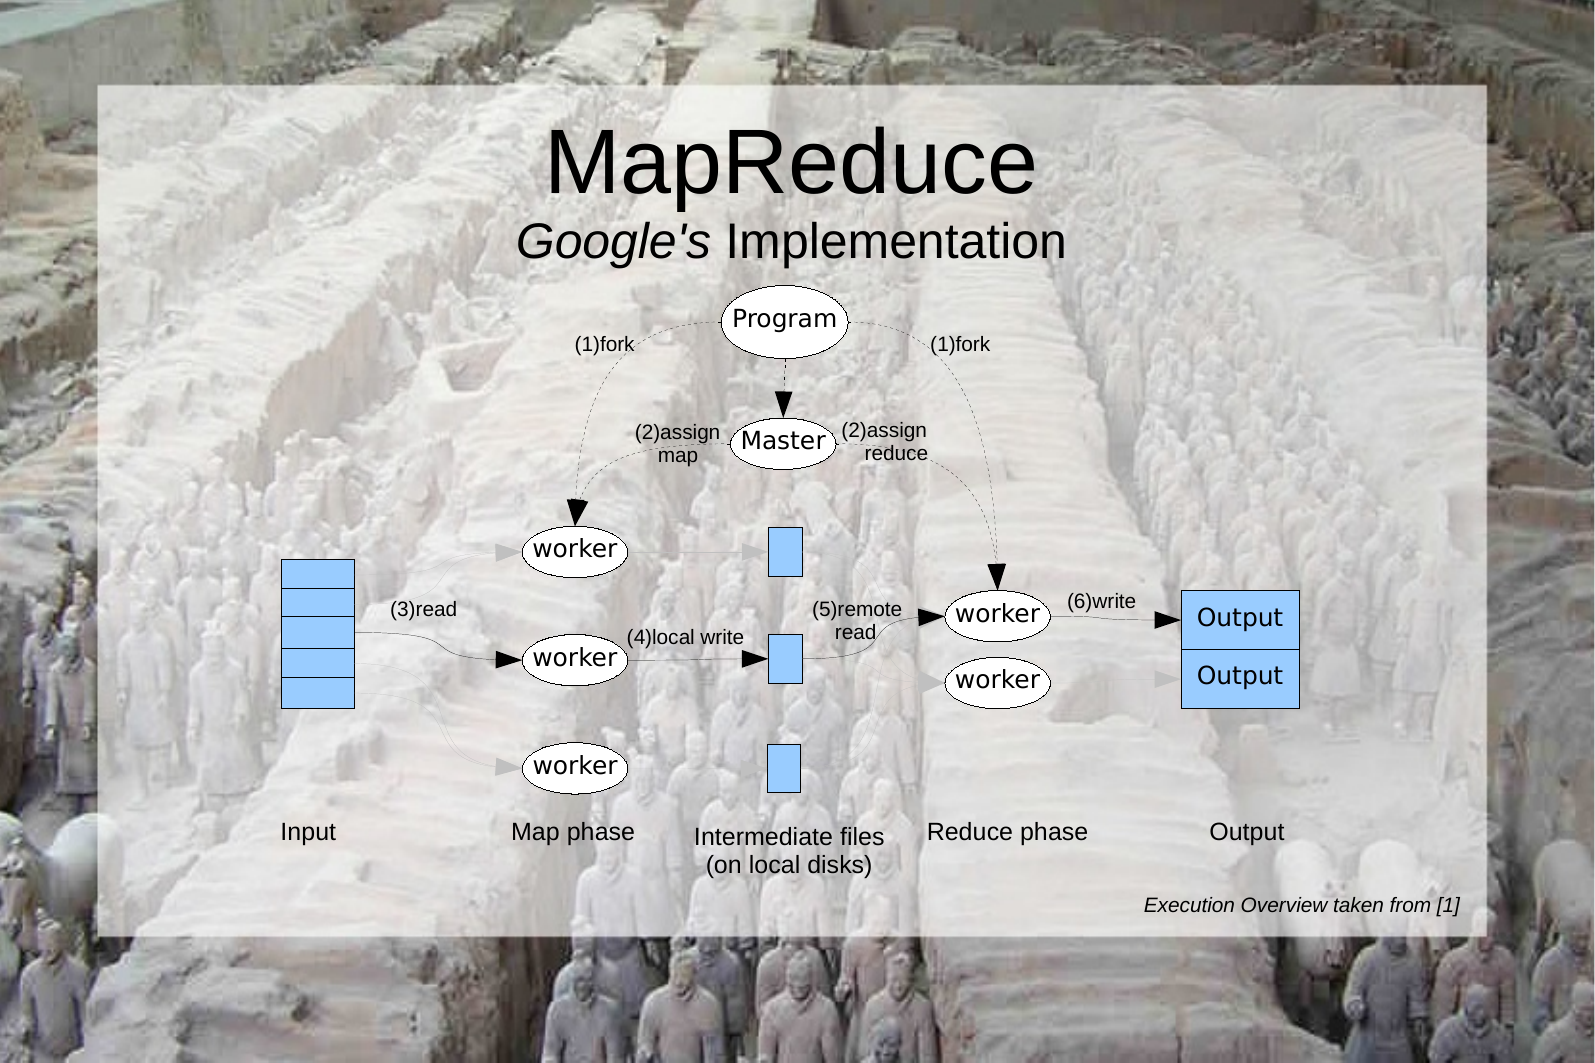

# MapReduce Google's Implementation
Program
(1)fork
(1)fork
(2)assign
 reduce
(2)assign
 map
Master
worker
(6)write
(3)read
(5)remote
 read
worker
Output
(4)local write
worker
Output
worker
worker
Input
Map phase
Reduce phase
Output
Intermediate files
(on local disks)
Execution Overview taken from [1]